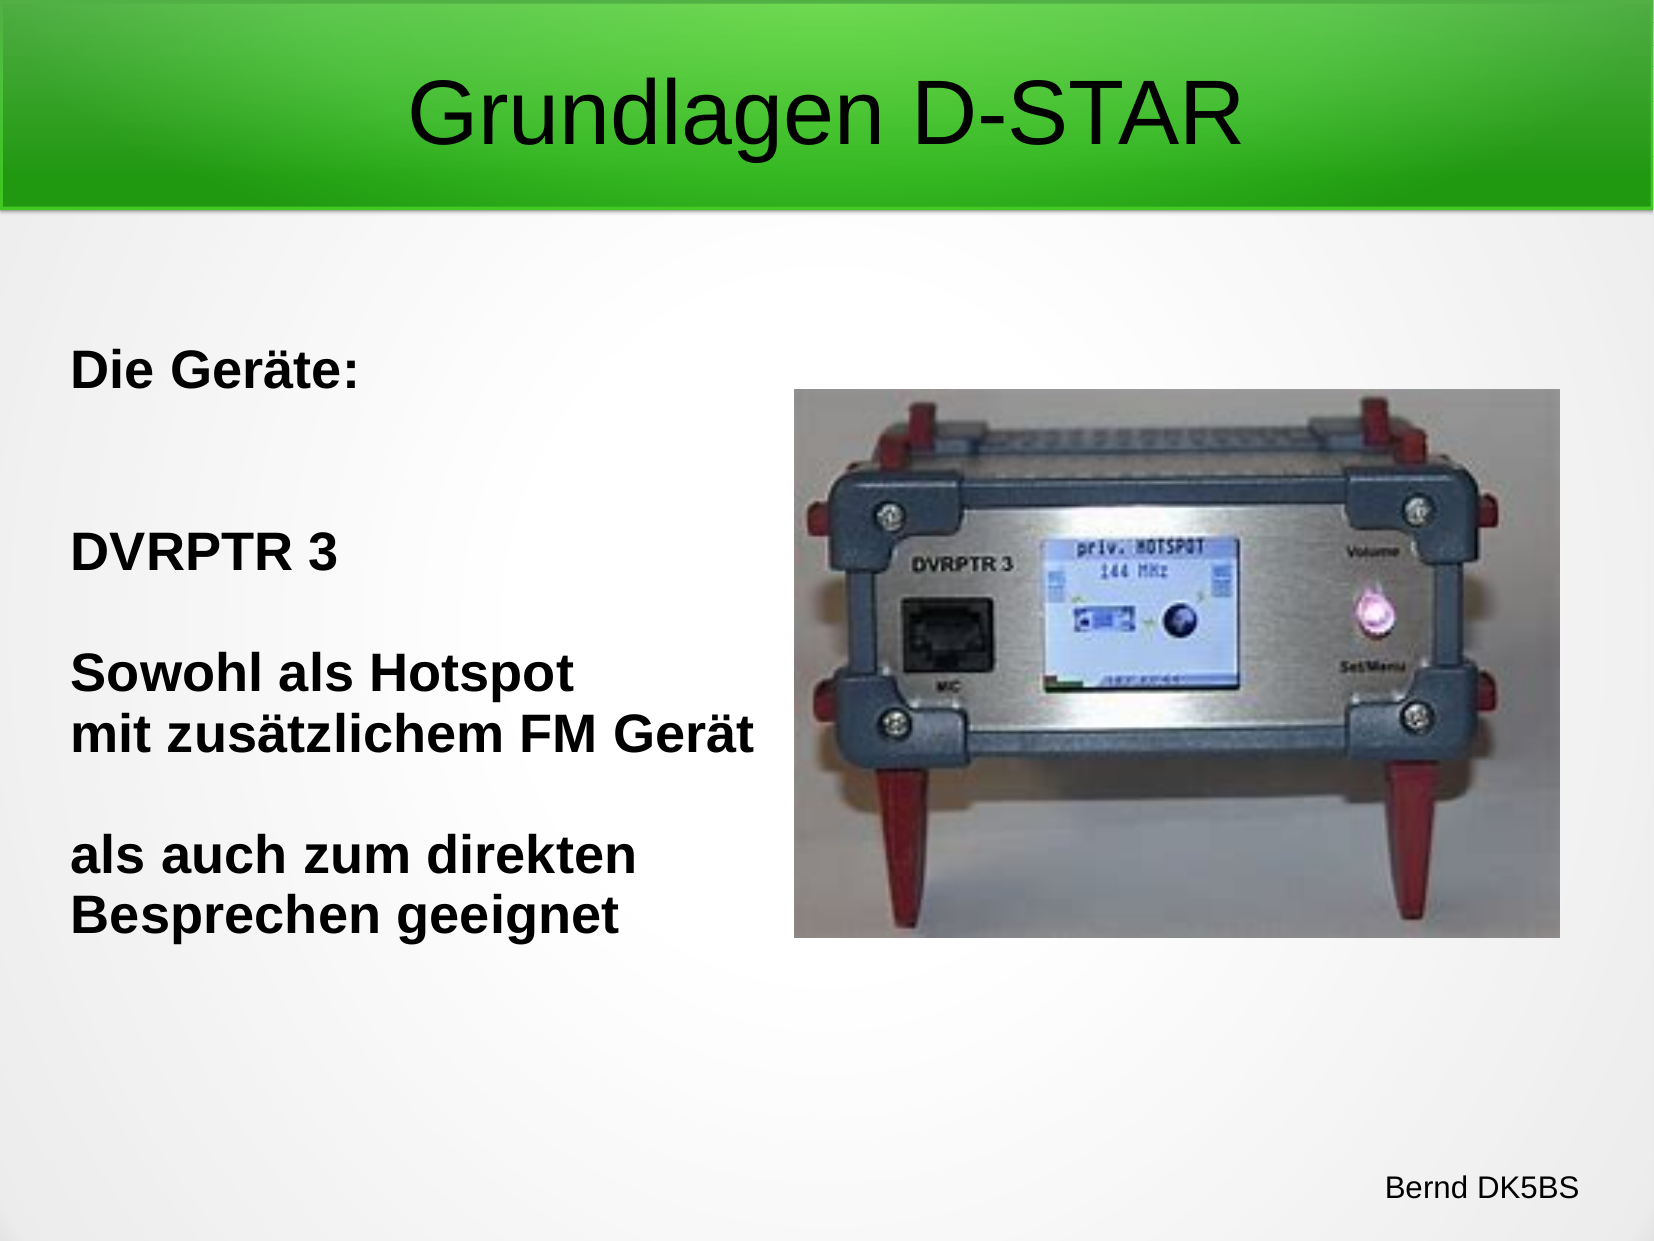

Grundlagen D-STAR
# Die Geräte:
DVRPTR 3
Sowohl als Hotspot
mit zusätzlichem FM Gerät
als auch zum direkten
Besprechen geeignet
Bernd DK5BS